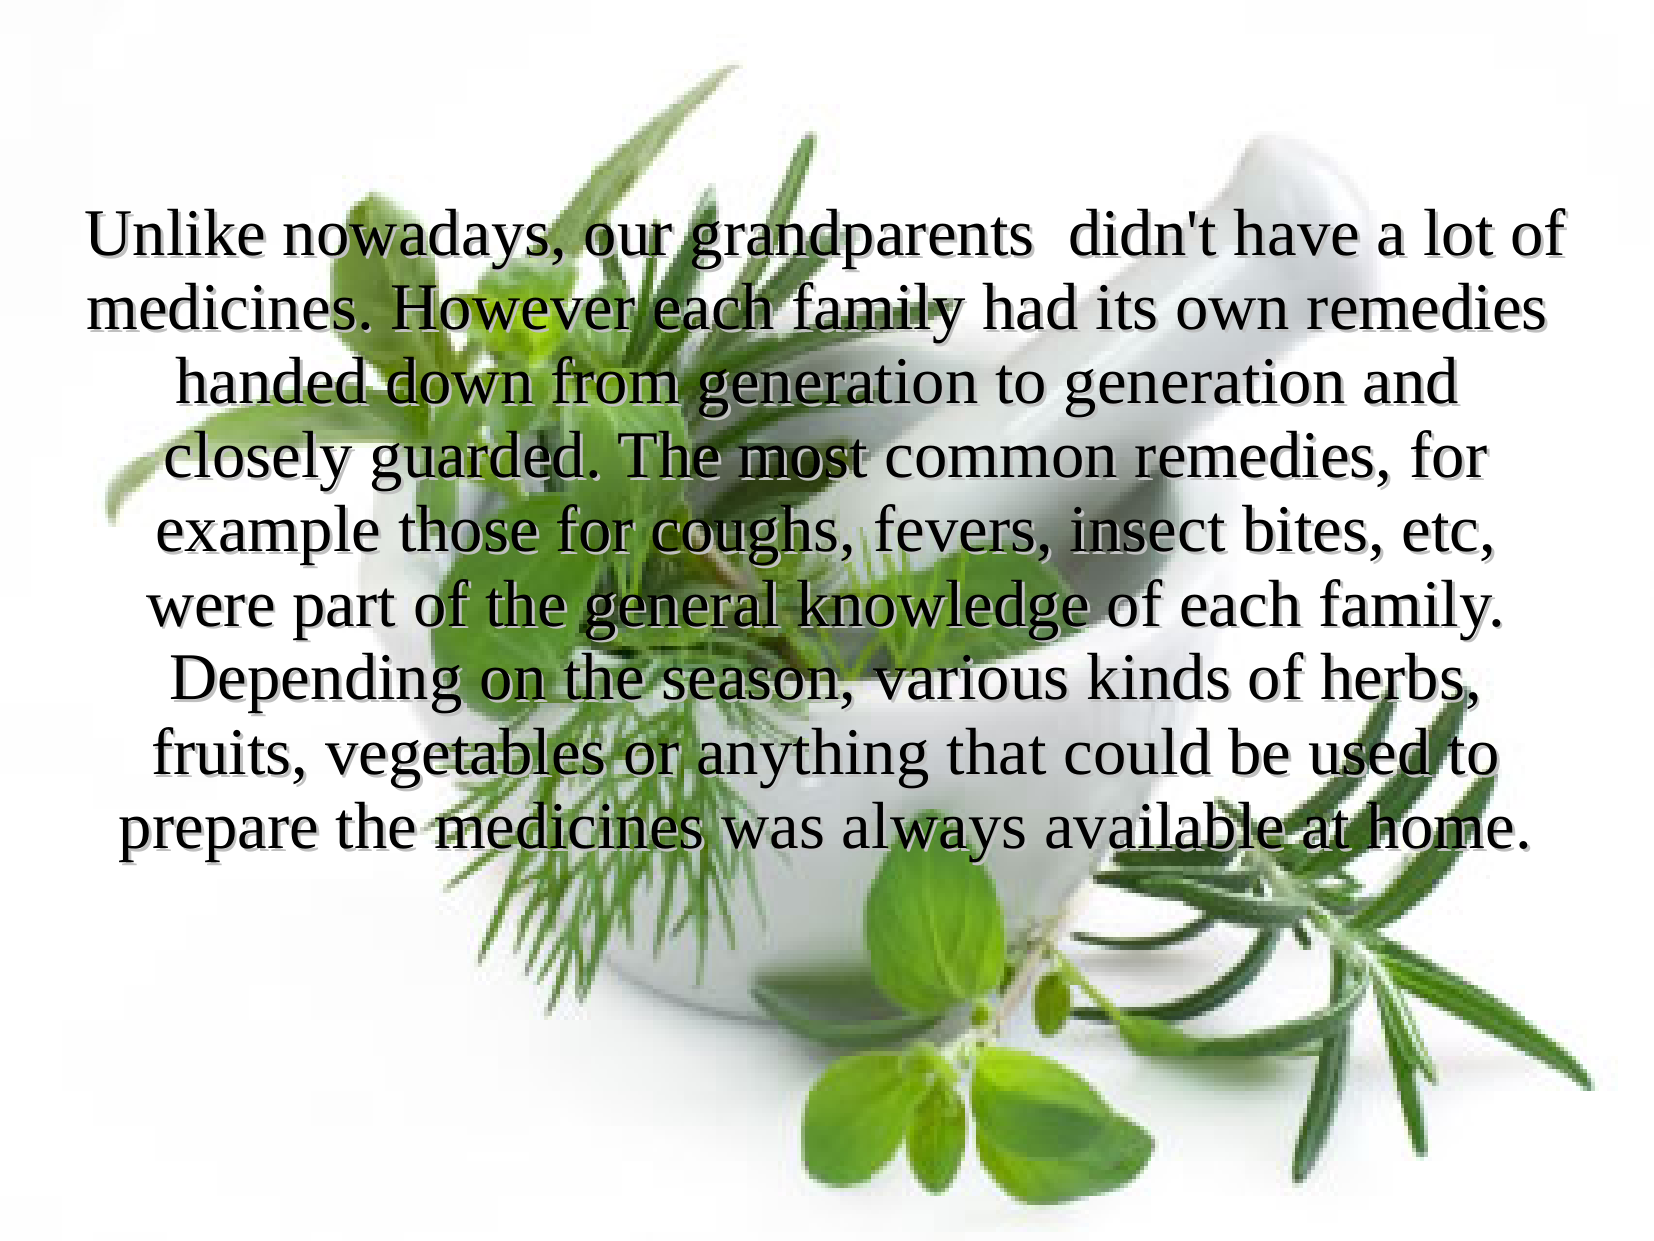

# Unlike nowadays, our grandparents didn't have a lot of medicines. However each family had its own remedies handed down from generation to generation and closely guarded. The most common remedies, for example those for coughs, fevers, insect bites, etc, were part of the general knowledge of each family. Depending on the season, various kinds of herbs, fruits, vegetables or anything that could be used to prepare the medicines was always available at home.